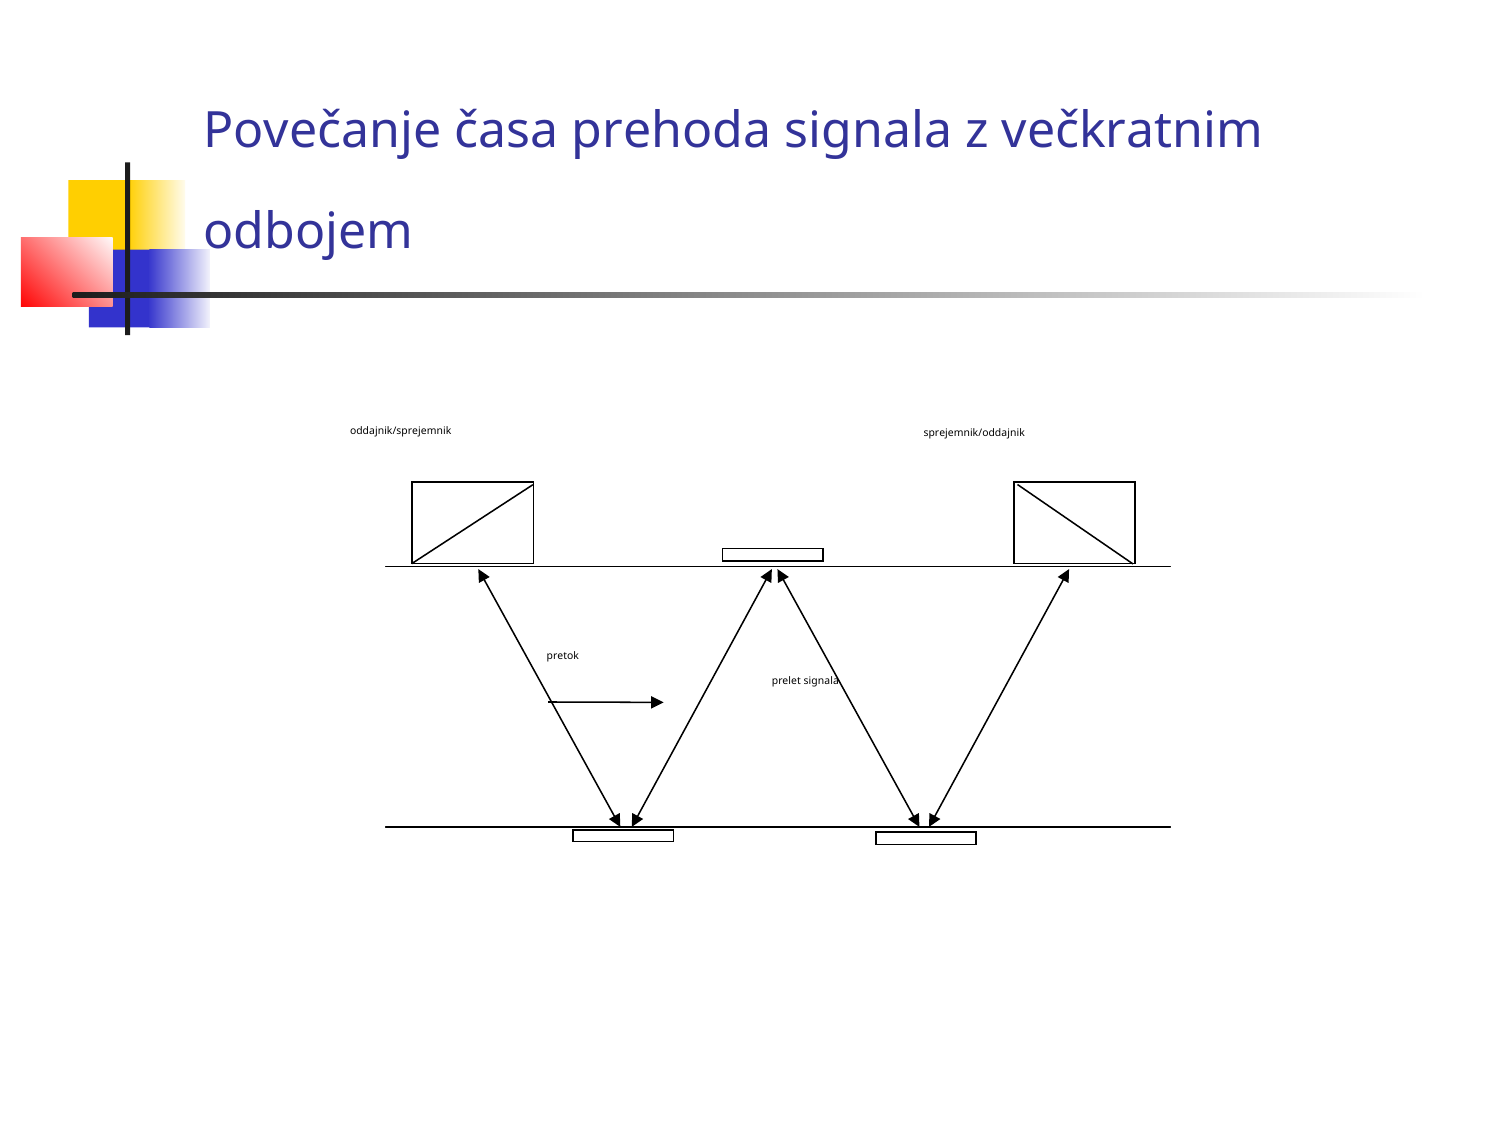

# Povečanje časa prehoda signala z večkratnim odbojem
oddajnik/sprejemnik
sprejemnik/oddajnik
pretok
prelet signala